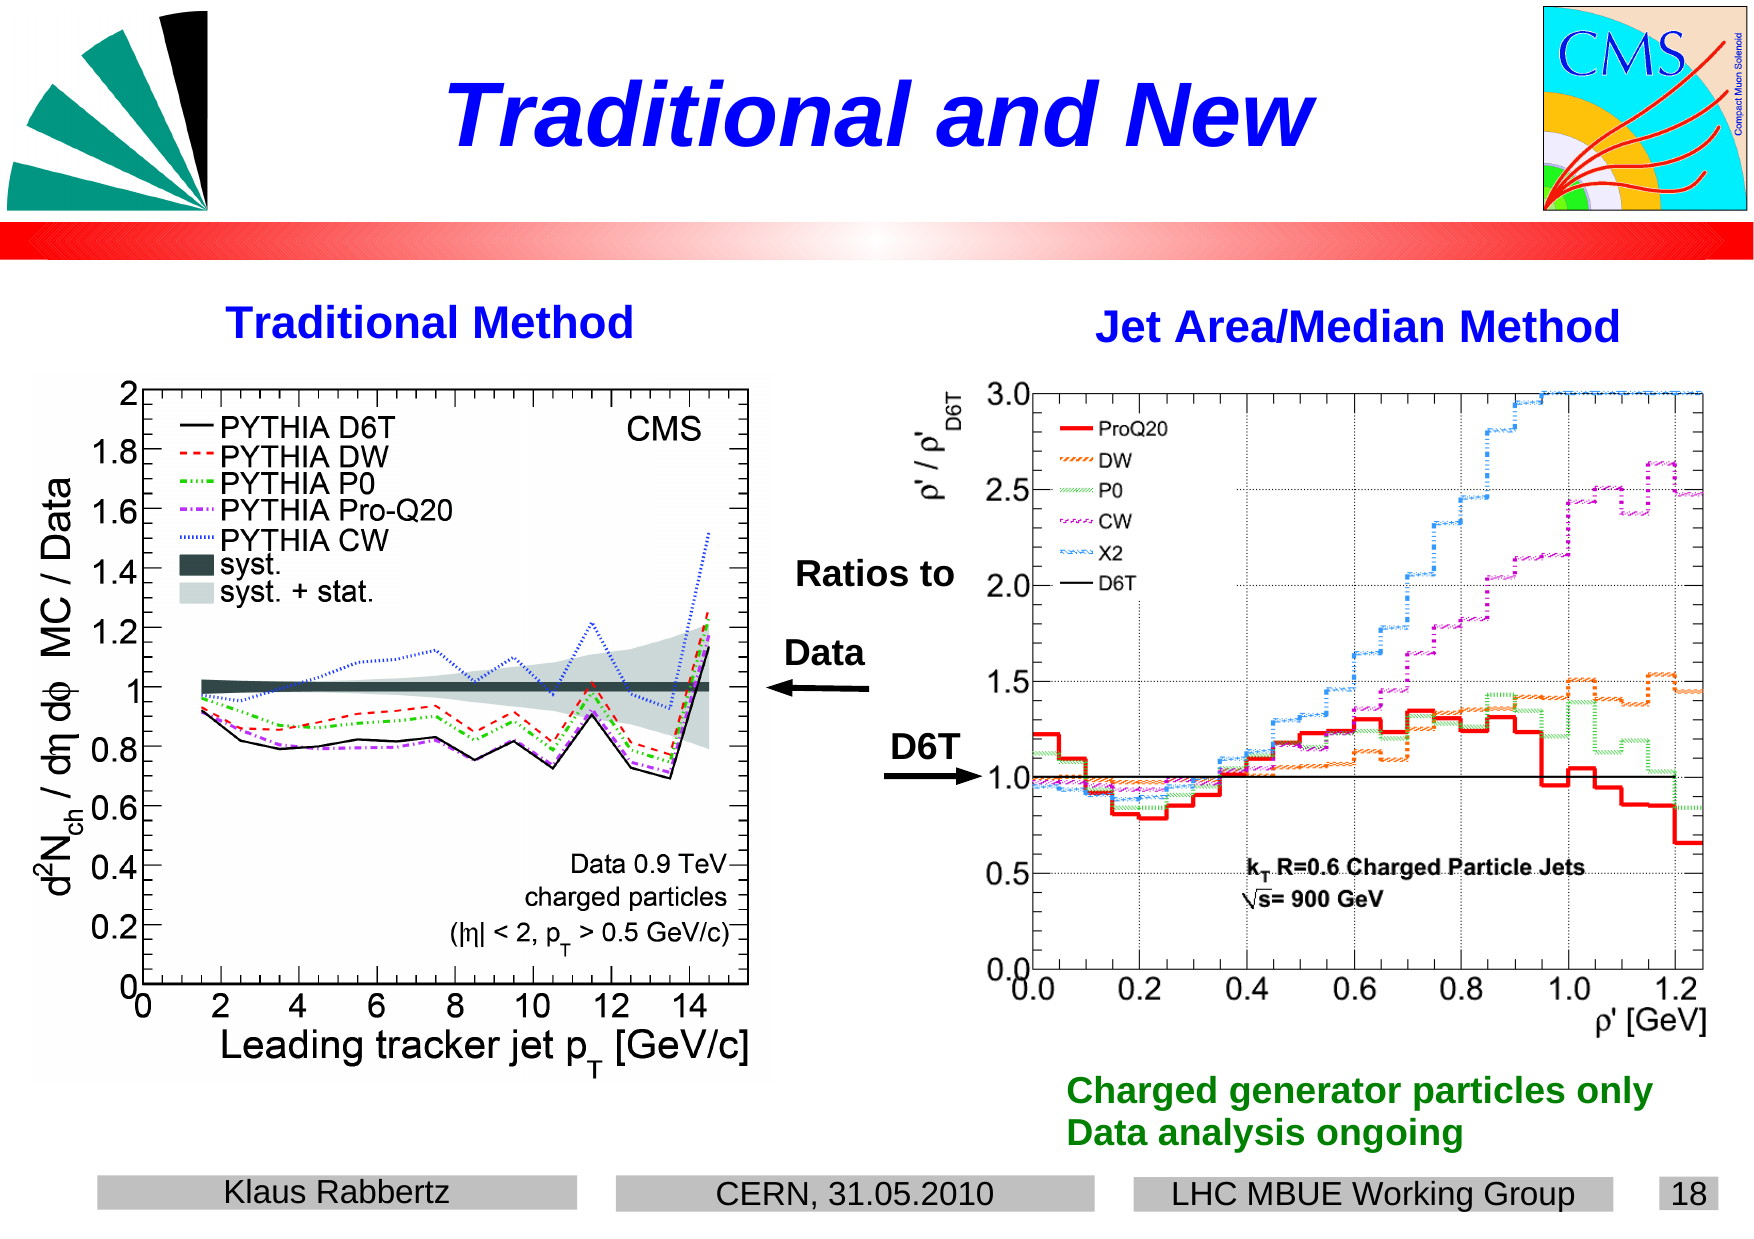

# Traditional and New
Traditional Method
Jet Area/Median Method
Ratios to
Data
D6T
Charged generator particles only
Data analysis ongoing